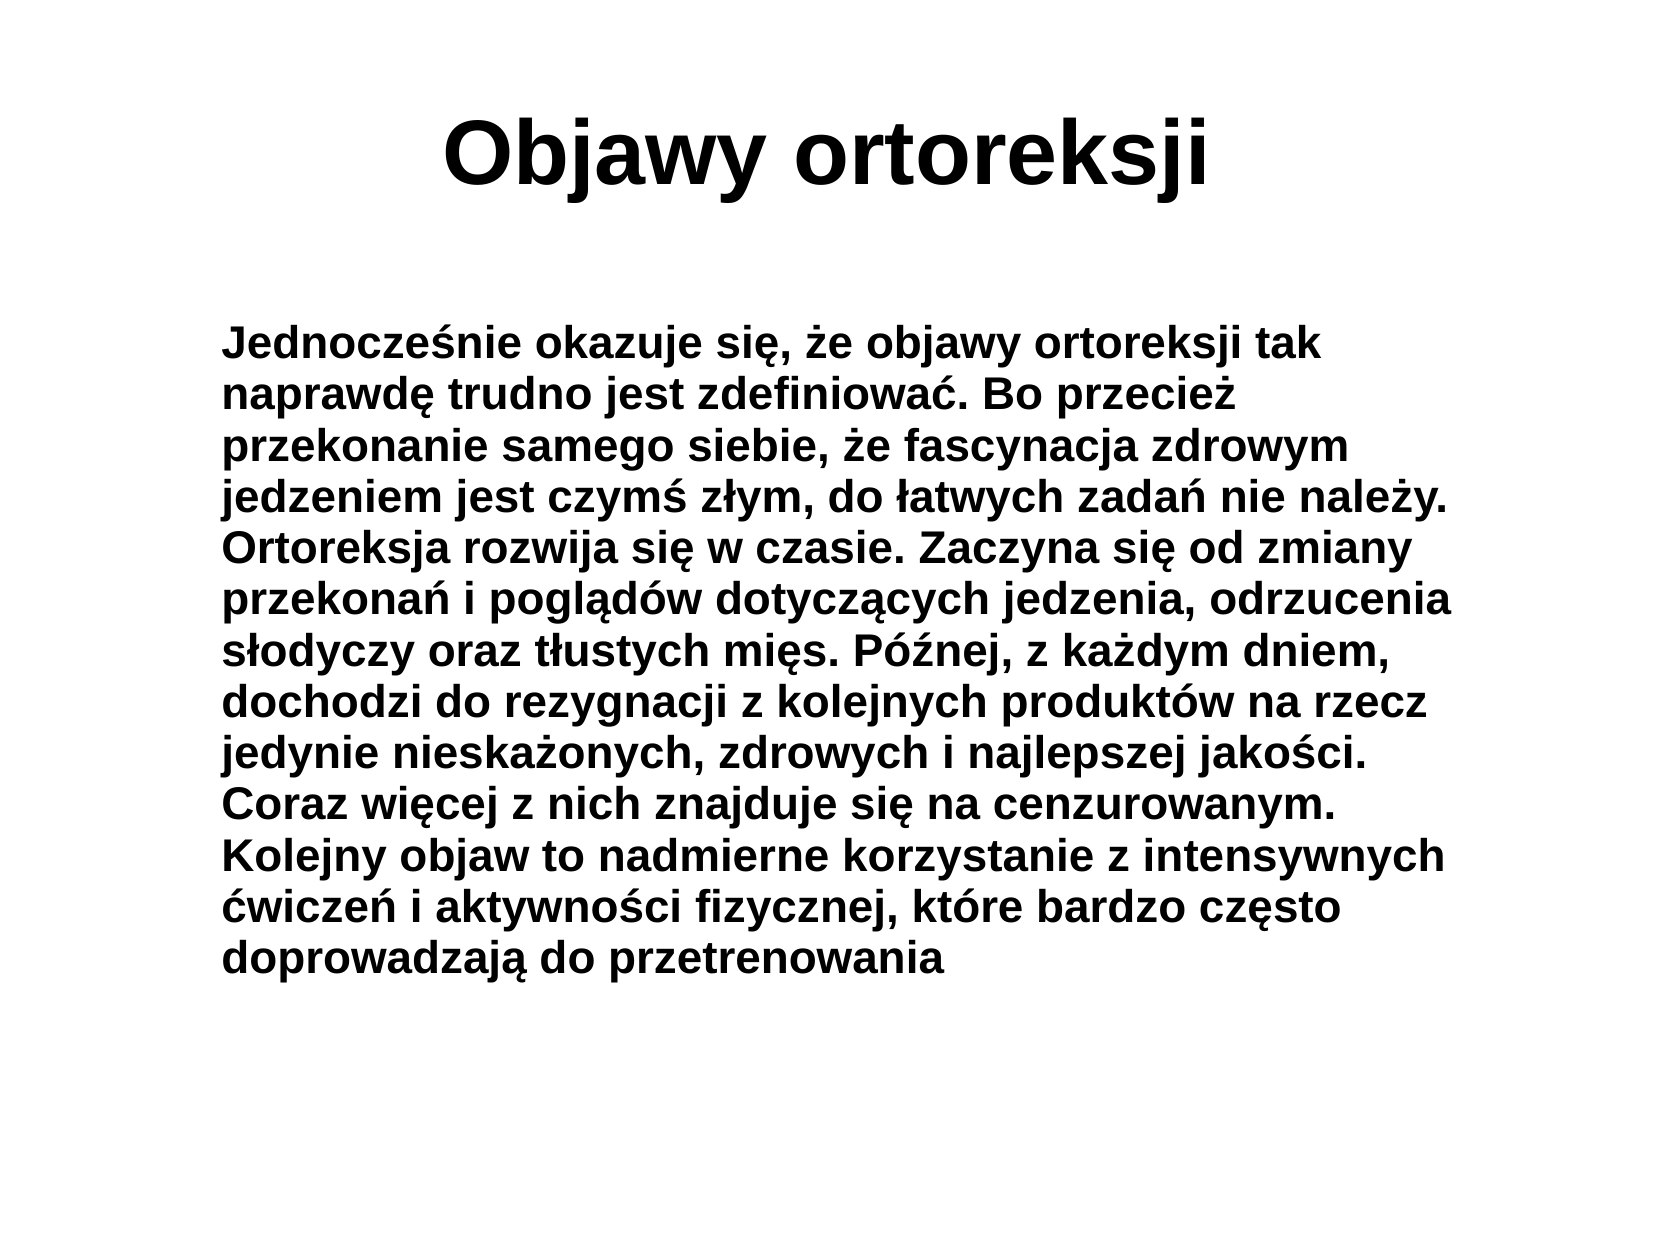

# Objawy ortoreksji
Jednocześnie okazuje się, że objawy ortoreksji tak naprawdę trudno jest zdefiniować. Bo przecież przekonanie samego siebie, że fascynacja zdrowym jedzeniem jest czymś złym, do łatwych zadań nie należy. Ortoreksja rozwija się w czasie. Zaczyna się od zmiany przekonań i poglądów dotyczących jedzenia, odrzucenia słodyczy oraz tłustych mięs. Późnej, z każdym dniem, dochodzi do rezygnacji z kolejnych produktów na rzecz jedynie nieskażonych, zdrowych i najlepszej jakości. Coraz więcej z nich znajduje się na cenzurowanym. Kolejny objaw to nadmierne korzystanie z intensywnych ćwiczeń i aktywności fizycznej, które bardzo często doprowadzają do przetrenowania